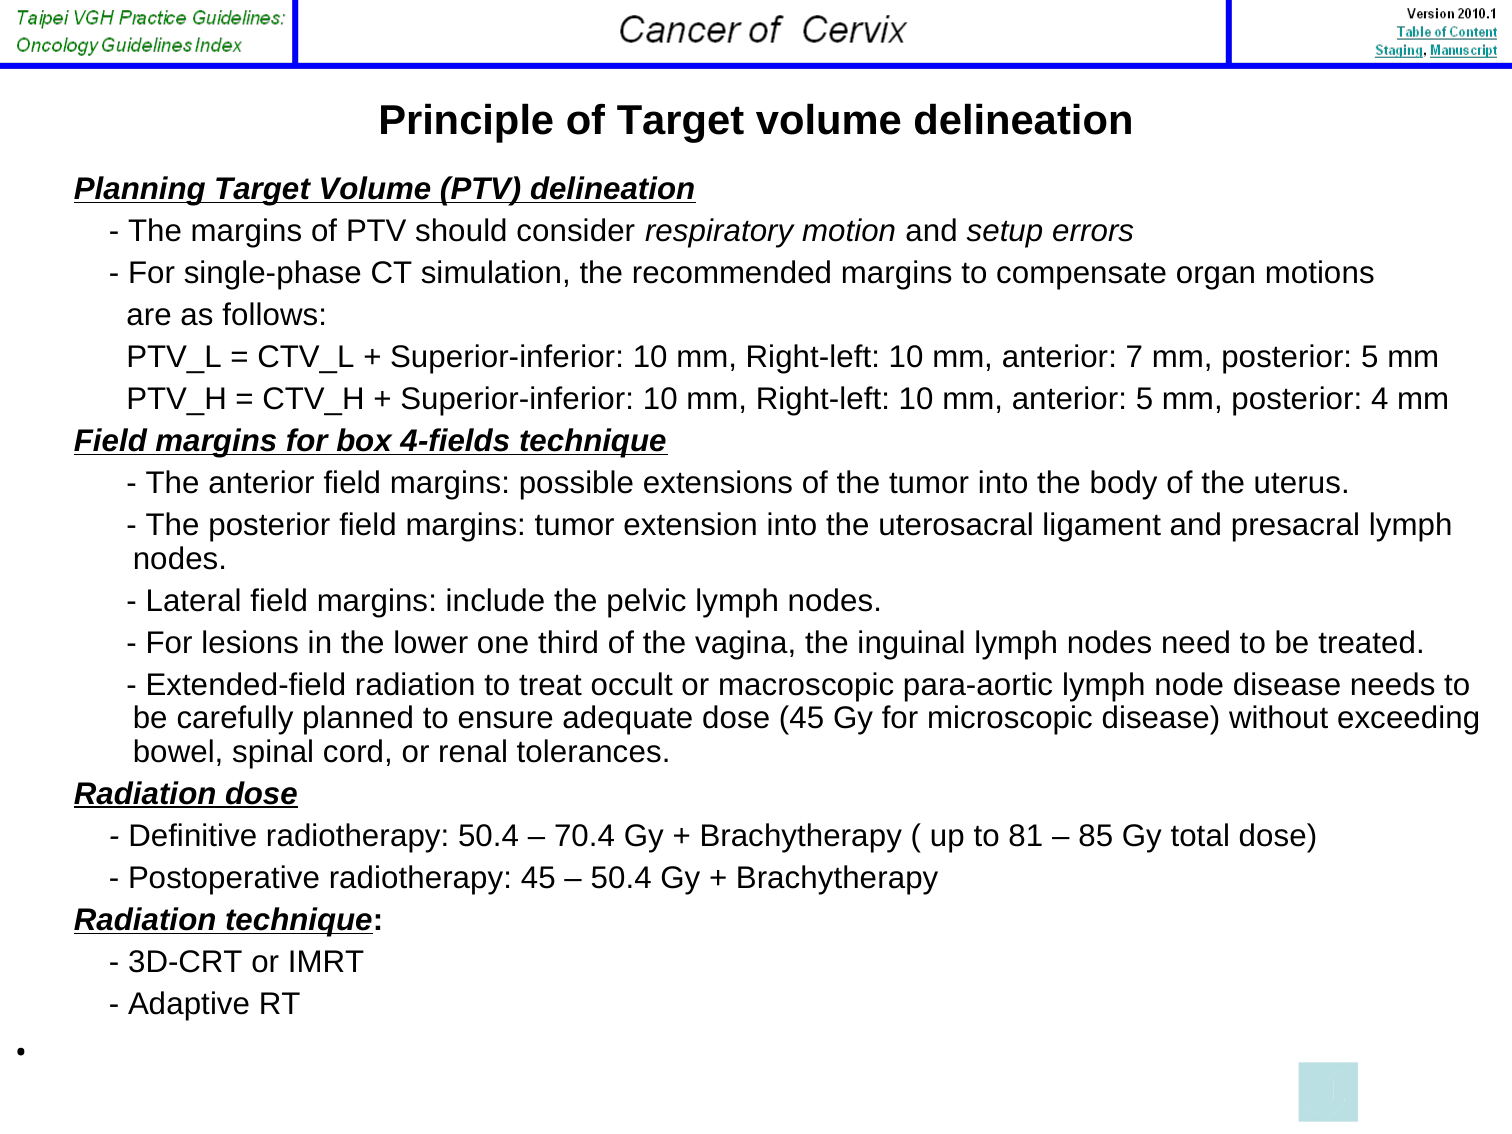

# Principle of Target volume delineation
Planning Target Volume (PTV) delineation
 - The margins of PTV should consider respiratory motion and setup errors
 - For single-phase CT simulation, the recommended margins to compensate organ motions
 are as follows:
 PTV_L = CTV_L + Superior-inferior: 10 mm, Right-left: 10 mm, anterior: 7 mm, posterior: 5 mm
 PTV_H = CTV_H + Superior-inferior: 10 mm, Right-left: 10 mm, anterior: 5 mm, posterior: 4 mm
Field margins for box 4-fields technique
 - The anterior field margins: possible extensions of the tumor into the body of the uterus.
 - The posterior field margins: tumor extension into the uterosacral ligament and presacral lymph nodes.
 - Lateral field margins: include the pelvic lymph nodes.
 - For lesions in the lower one third of the vagina, the inguinal lymph nodes need to be treated.
 - Extended-field radiation to treat occult or macroscopic para-aortic lymph node disease needs to be carefully planned to ensure adequate dose (45 Gy for microscopic disease) without exceeding bowel, spinal cord, or renal tolerances.
Radiation dose
 - Definitive radiotherapy: 50.4 – 70.4 Gy + Brachytherapy ( up to 81 – 85 Gy total dose)
 - Postoperative radiotherapy: 45 – 50.4 Gy + Brachytherapy
Radiation technique:
 - 3D-CRT or IMRT
 - Adaptive RT